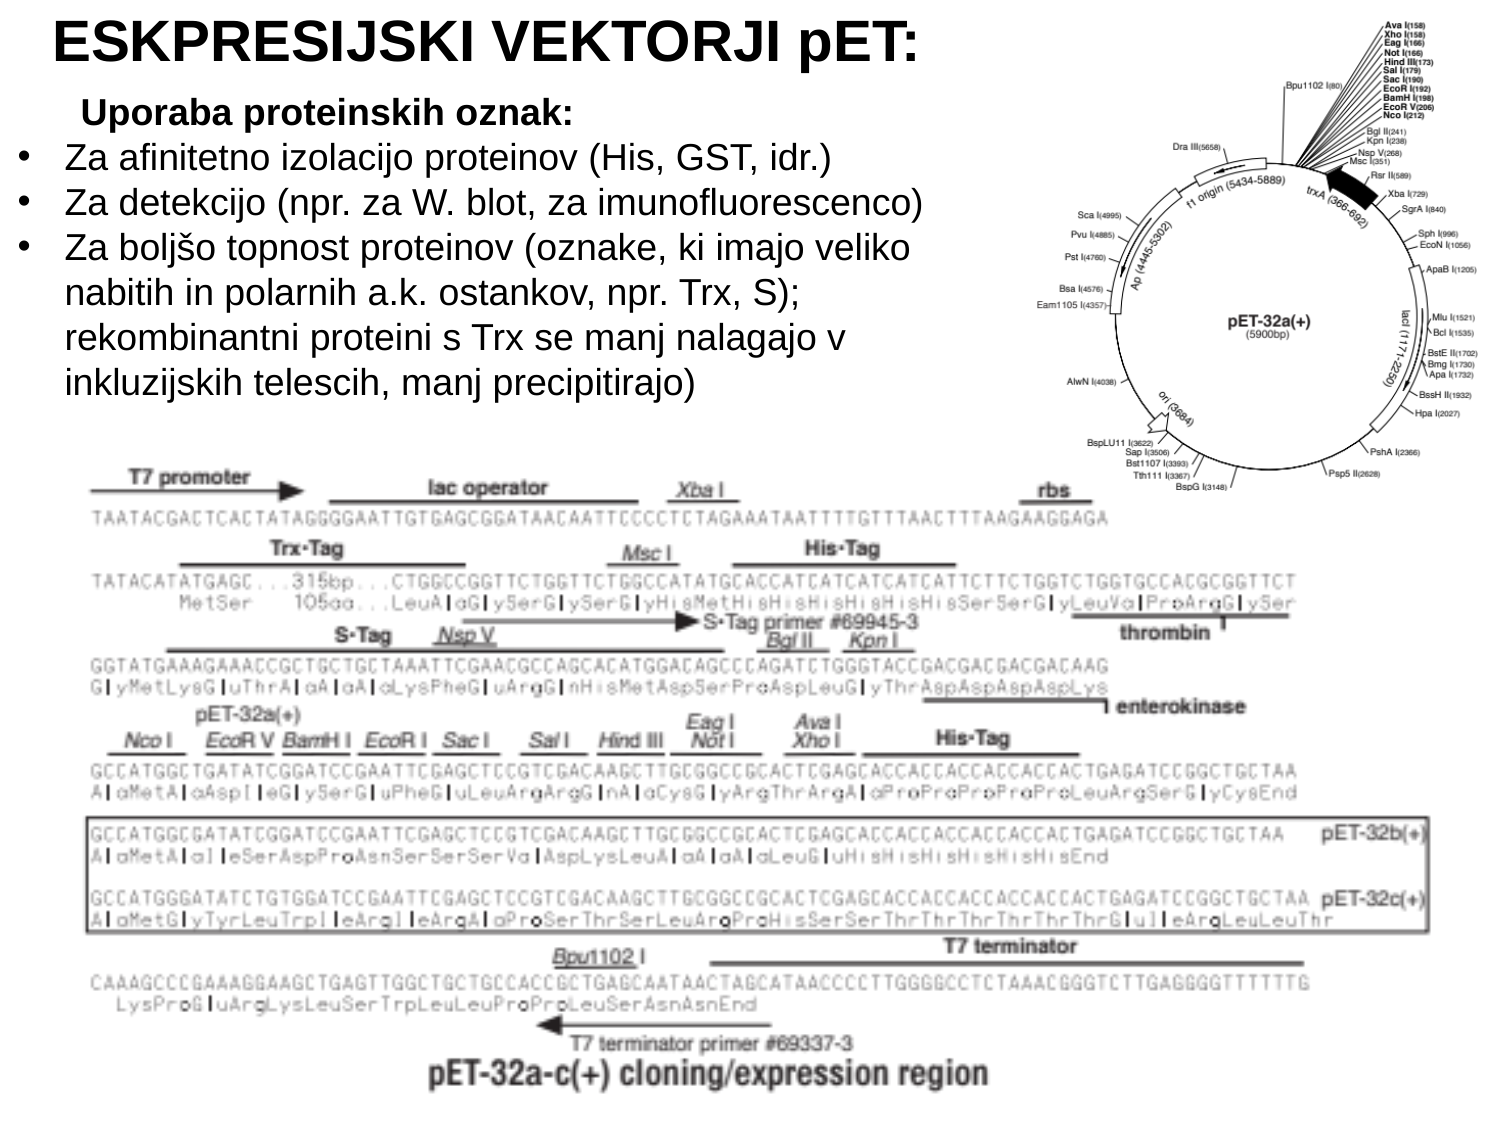

ESKPRESIJSKI VEKTORJI pET:
 Uporaba proteinskih oznak:
Za afinitetno izolacijo proteinov (His, GST, idr.)
Za detekcijo (npr. za W. blot, za imunofluorescenco)
Za boljšo topnost proteinov (oznake, ki imajo veliko nabitih in polarnih a.k. ostankov, npr. Trx, S); rekombinantni proteini s Trx se manj nalagajo v inkluzijskih telescih, manj precipitirajo)